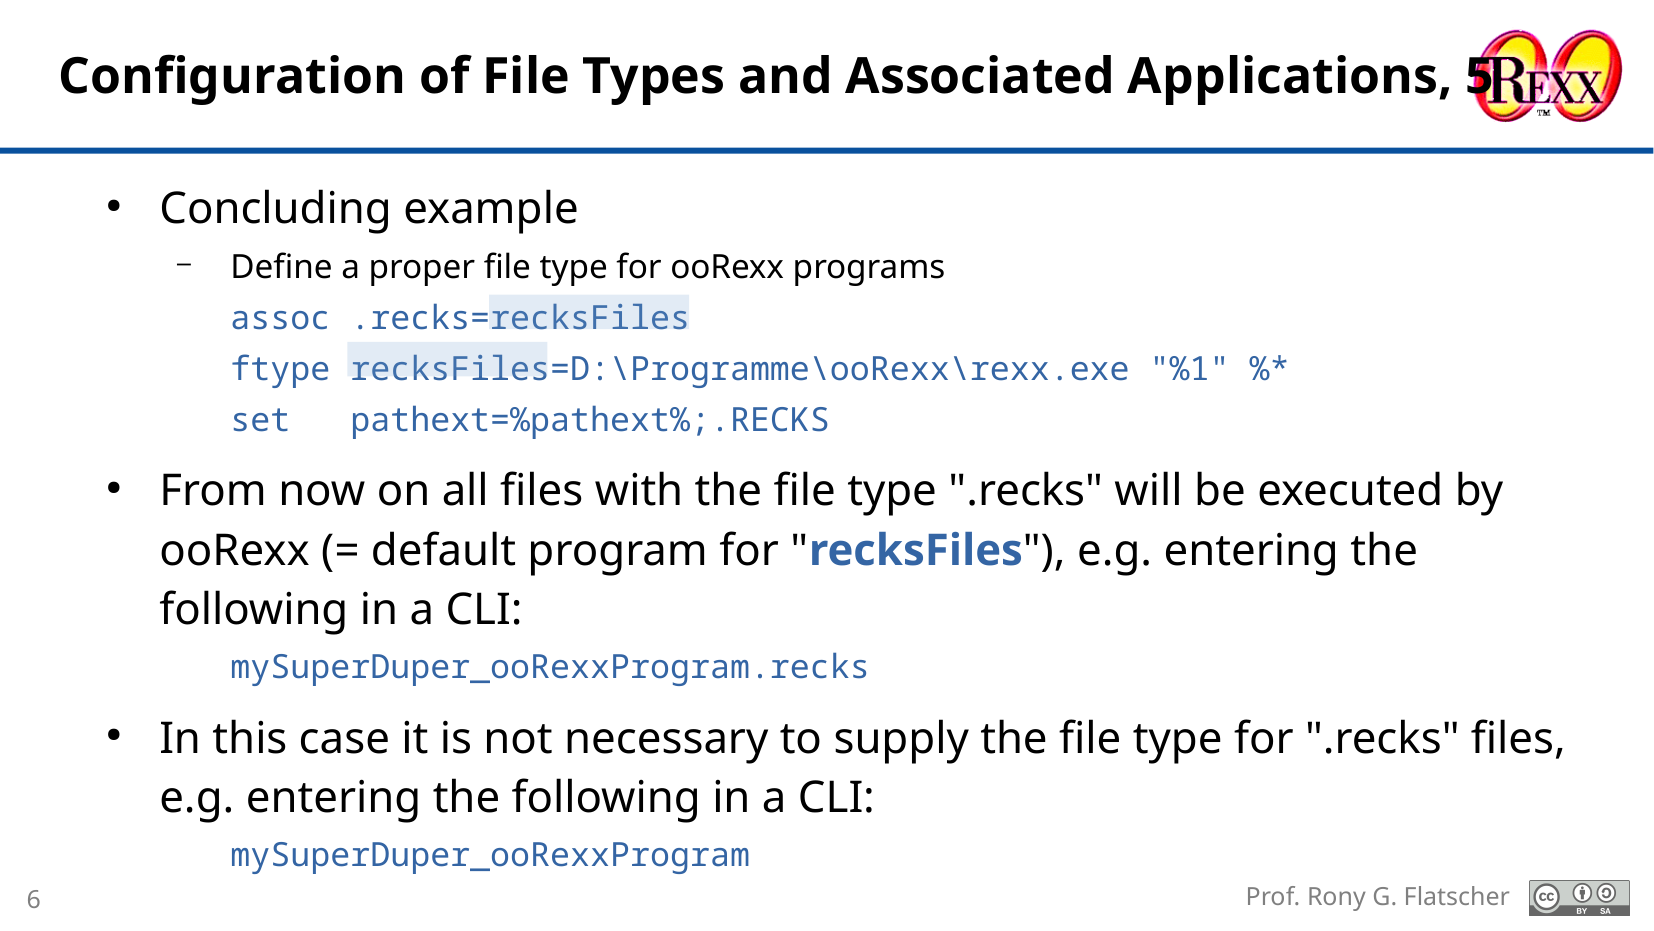

# Configuration of File Types and Associated Applications, 5
Concluding example
Define a proper file type for ooRexx programs
assoc .recks=recksFiles
ftype recksFiles=D:\Programme\ooRexx\rexx.exe "%1" %*
set pathext=%pathext%;.RECKS
From now on all files with the file type ".recks" will be executed by ooRexx (= default program for "recksFiles"), e.g. entering the following in a CLI:
mySuperDuper_ooRexxProgram.recks
In this case it is not necessary to supply the file type for ".recks" files, e.g. entering the following in a CLI:
mySuperDuper_ooRexxProgram